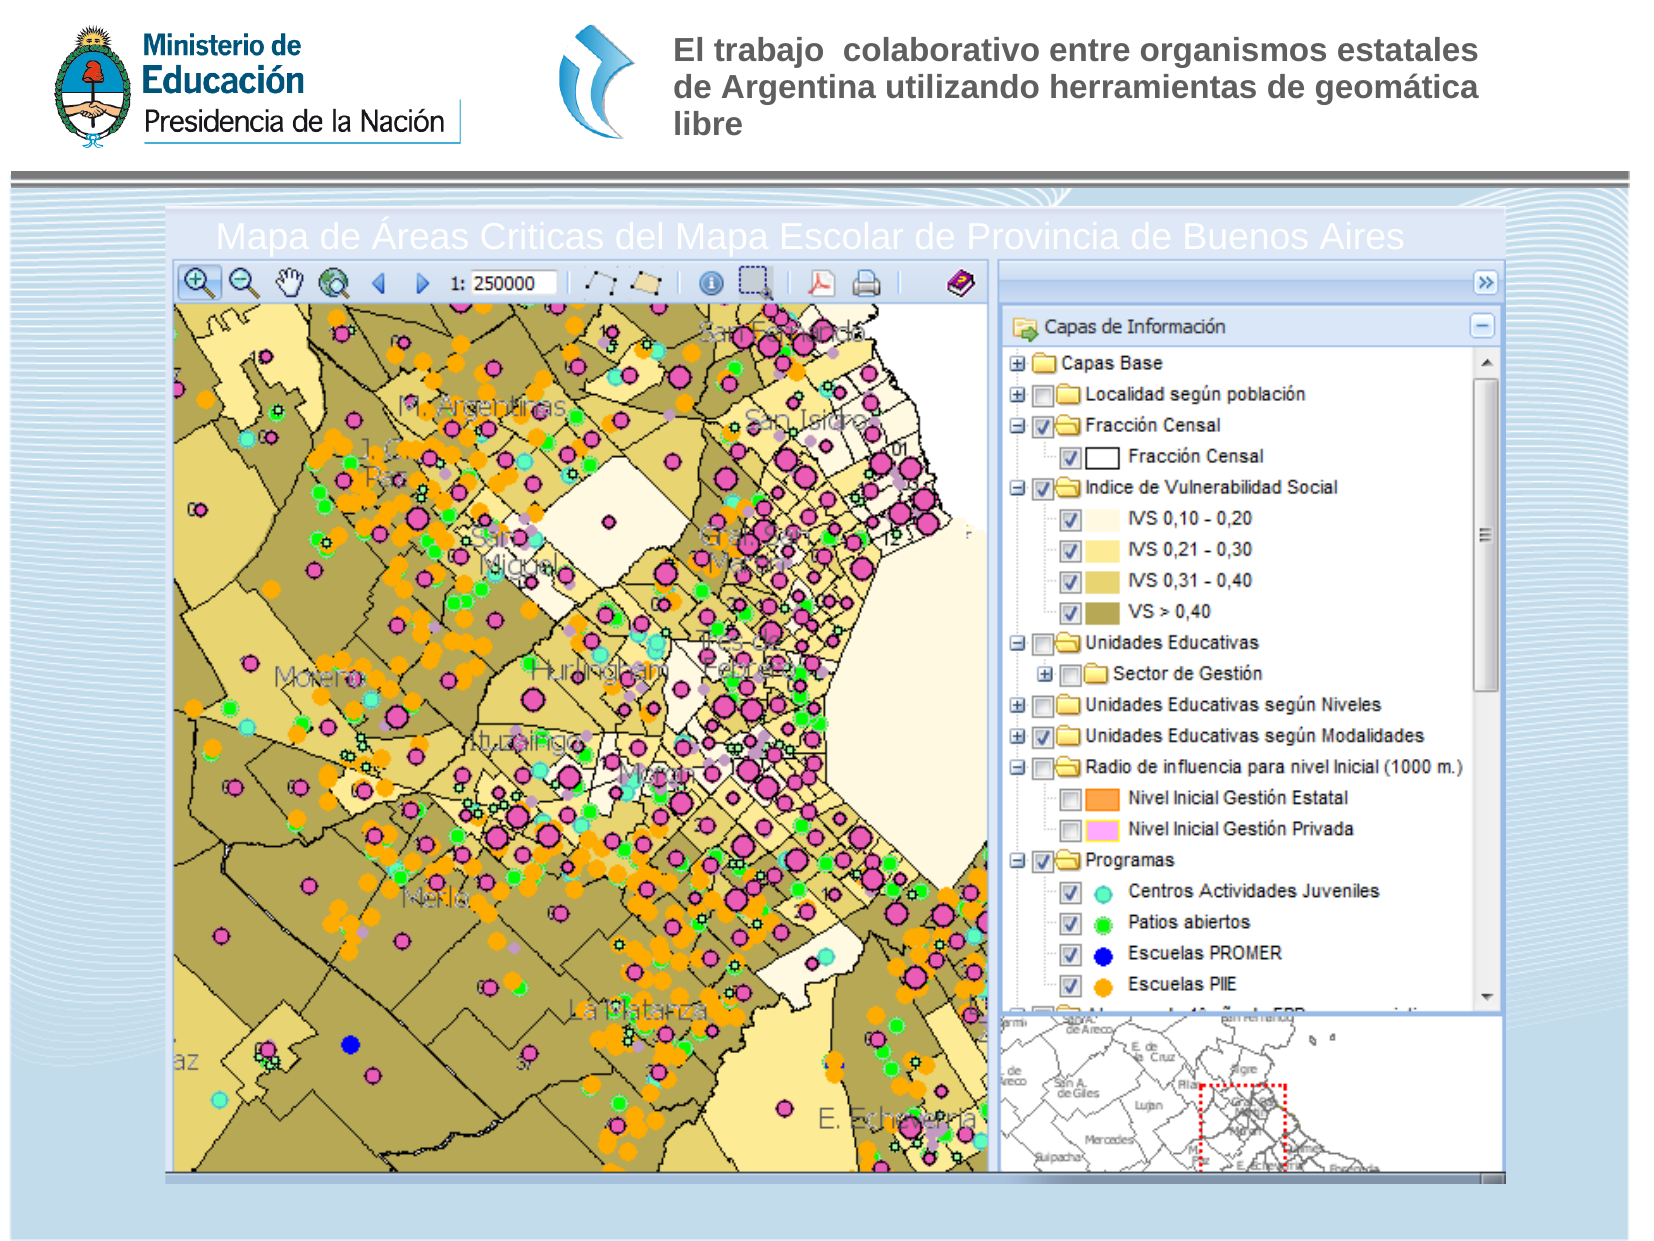

El trabajo colaborativo entre organismos estatales de Argentina utilizando herramientas de geomática libre
Mapa de Áreas Criticas del Mapa Escolar de Provincia de Buenos Aires